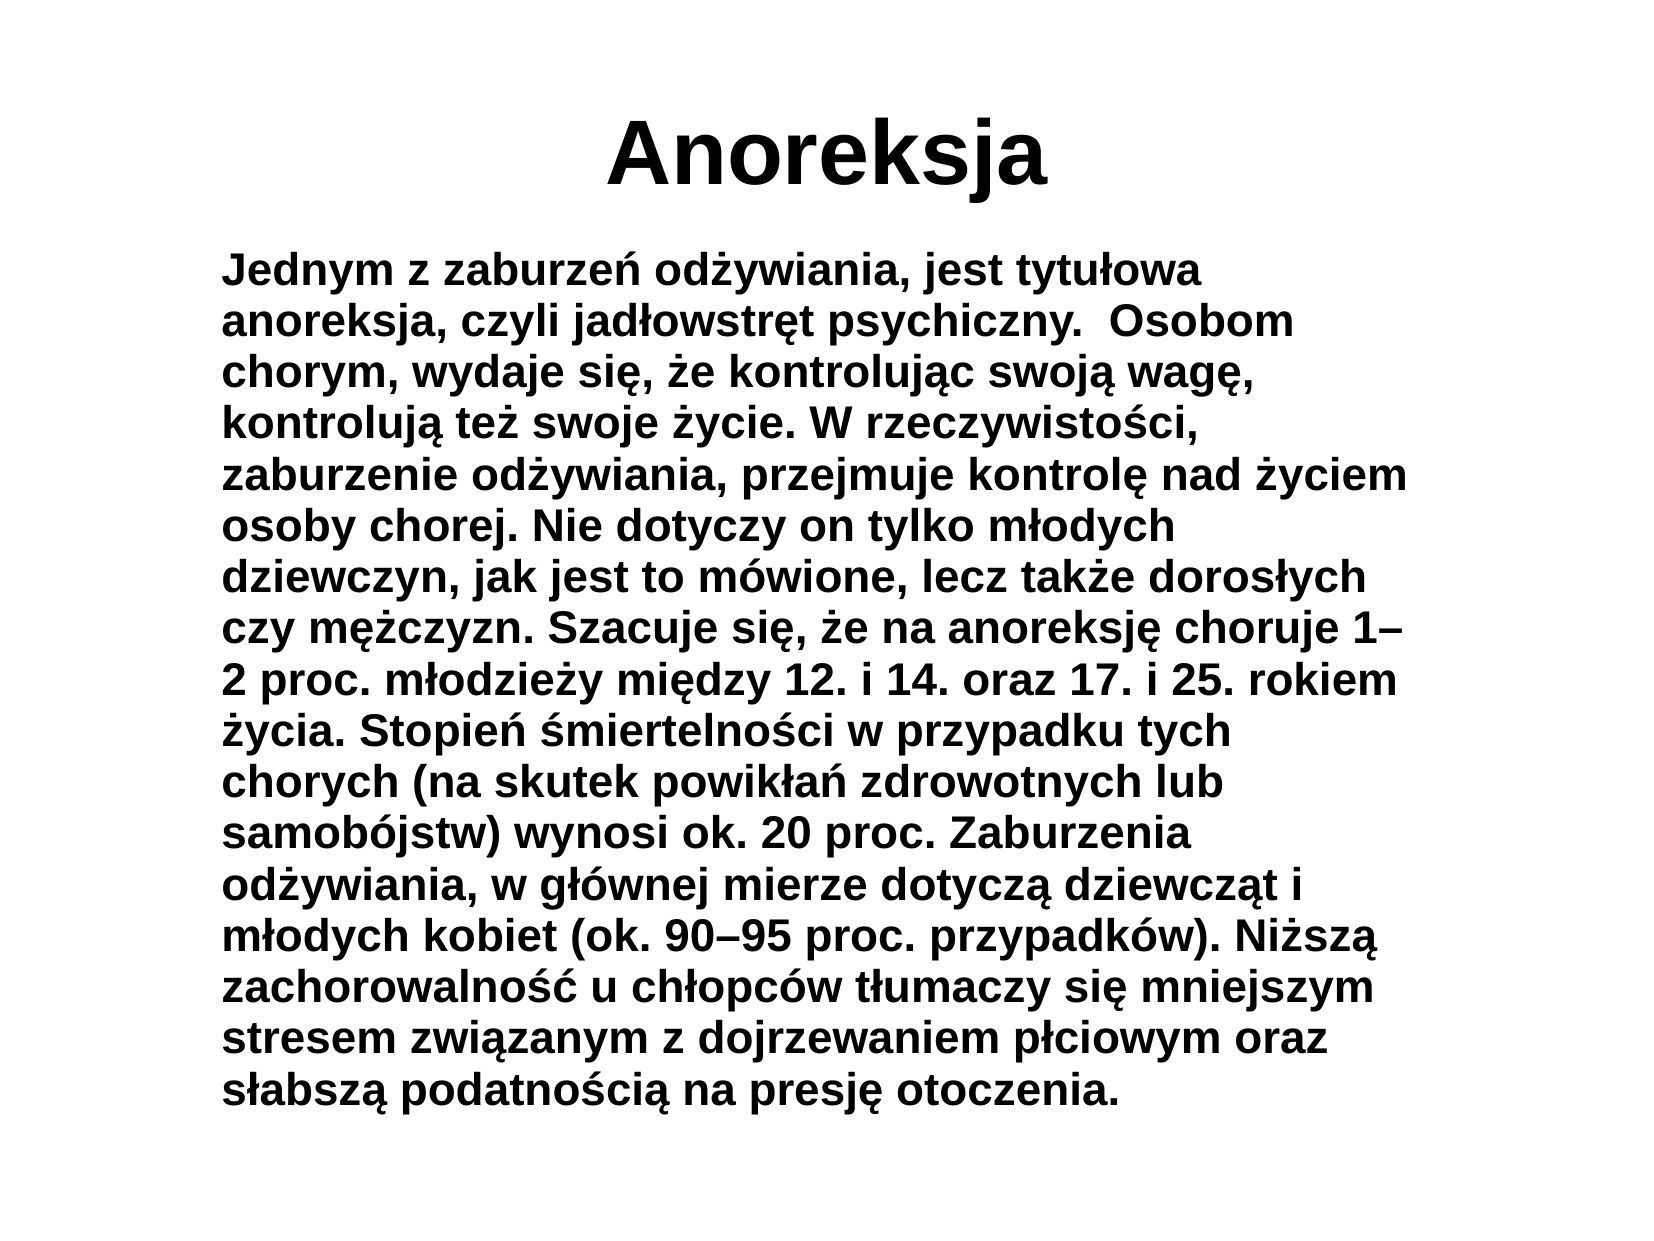

# Anoreksja
Jednym z zaburzeń odżywiania, jest tytułowa anoreksja, czyli jadłowstręt psychiczny. Osobom chorym, wydaje się, że kontrolując swoją wagę, kontrolują też swoje życie. W rzeczywistości, zaburzenie odżywiania, przejmuje kontrolę nad życiem osoby chorej. Nie dotyczy on tylko młodych dziewczyn, jak jest to mówione, lecz także dorosłych czy mężczyzn. Szacuje się, że na anoreksję choruje 1–2 proc. młodzieży między 12. i 14. oraz 17. i 25. rokiem życia. Stopień śmiertelności w przypadku tych chorych (na skutek powikłań zdrowotnych lub samobójstw) wynosi ok. 20 proc. Zaburzenia odżywiania, w głównej mierze dotyczą dziewcząt i młodych kobiet (ok. 90–95 proc. przypadków). Niższą zachorowalność u chłopców tłumaczy się mniejszym stresem związanym z dojrzewaniem płciowym oraz słabszą podatnością na presję otoczenia.